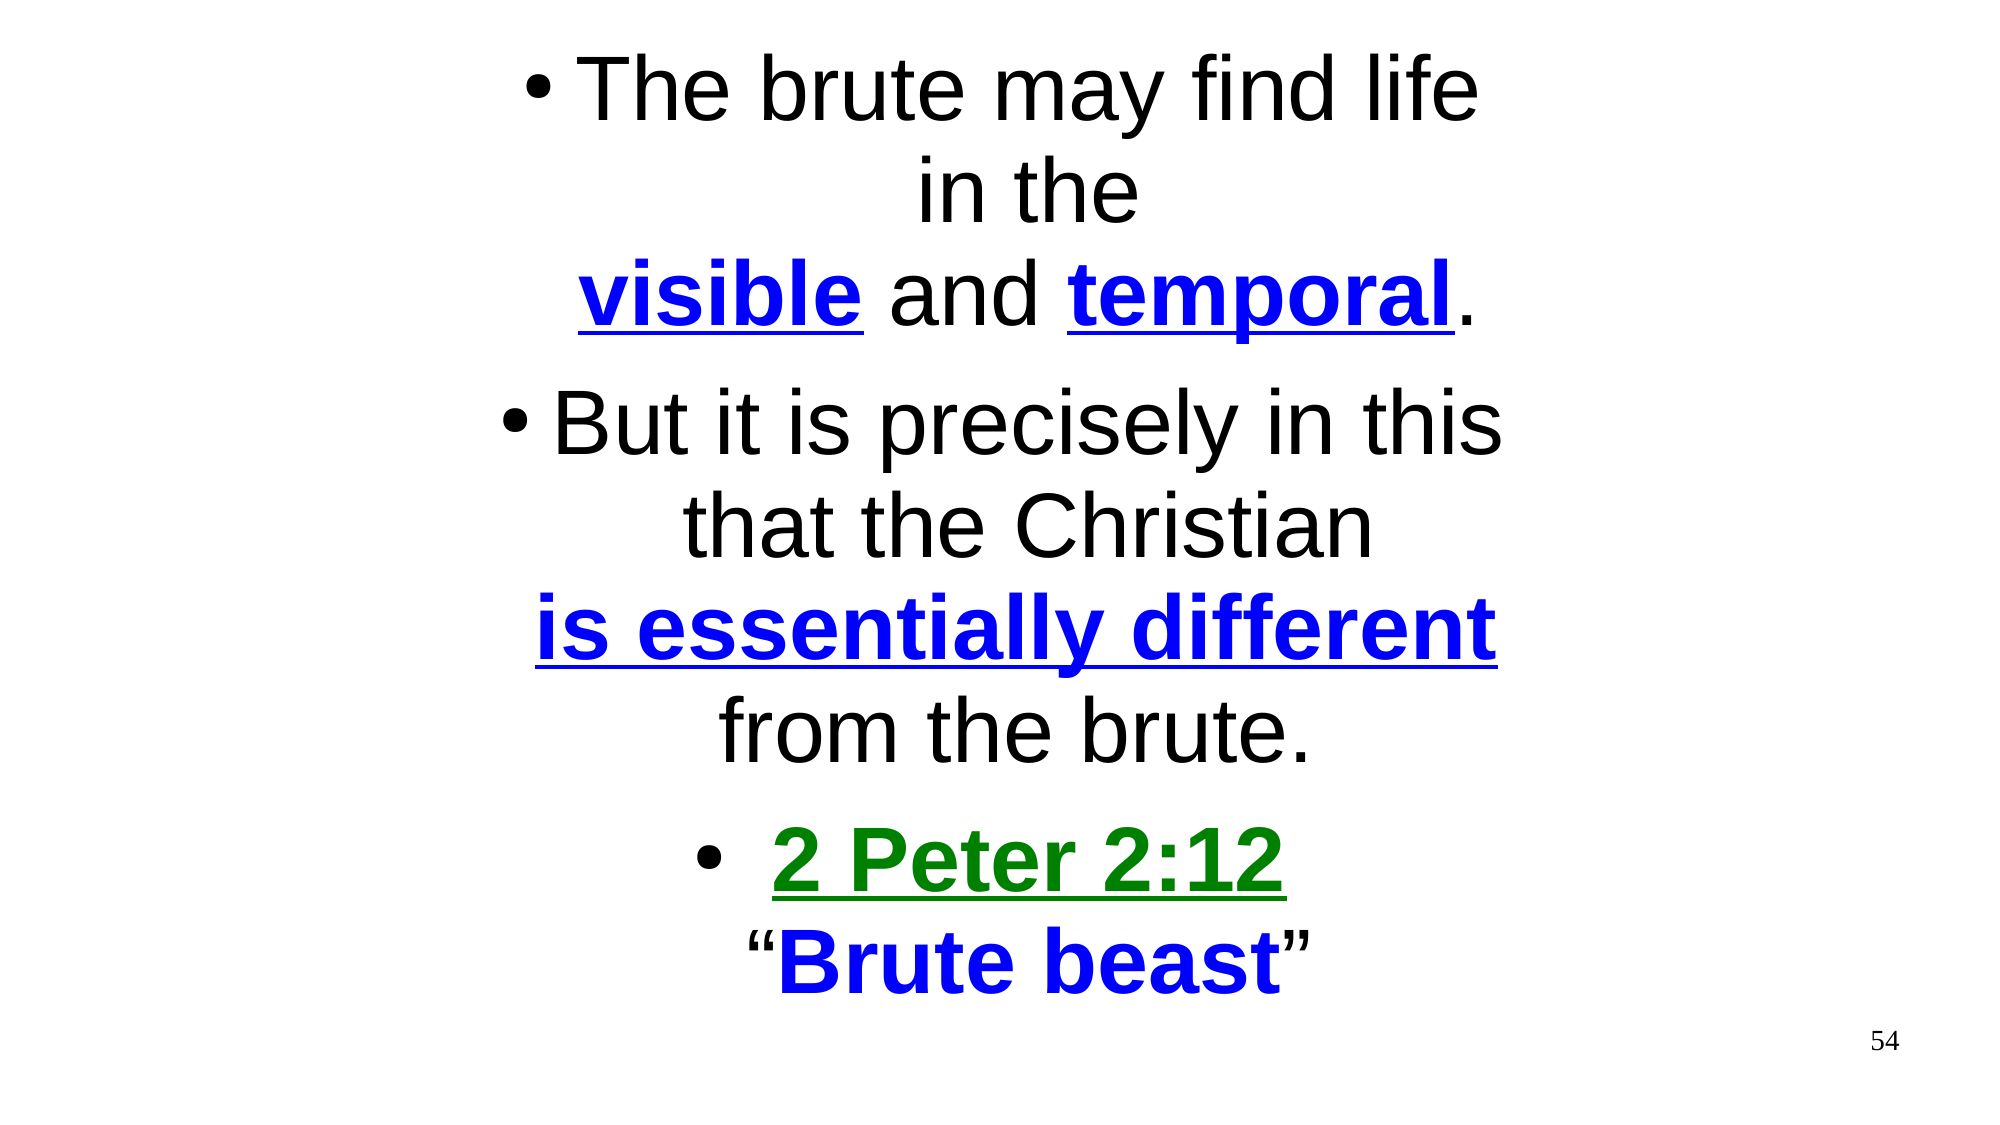

# The brute may find life in the visible and temporal.
But it is precisely in this
 that the Christian
is essentially different
from the brute.
 2 Peter 2:12
“Brute beast”
54